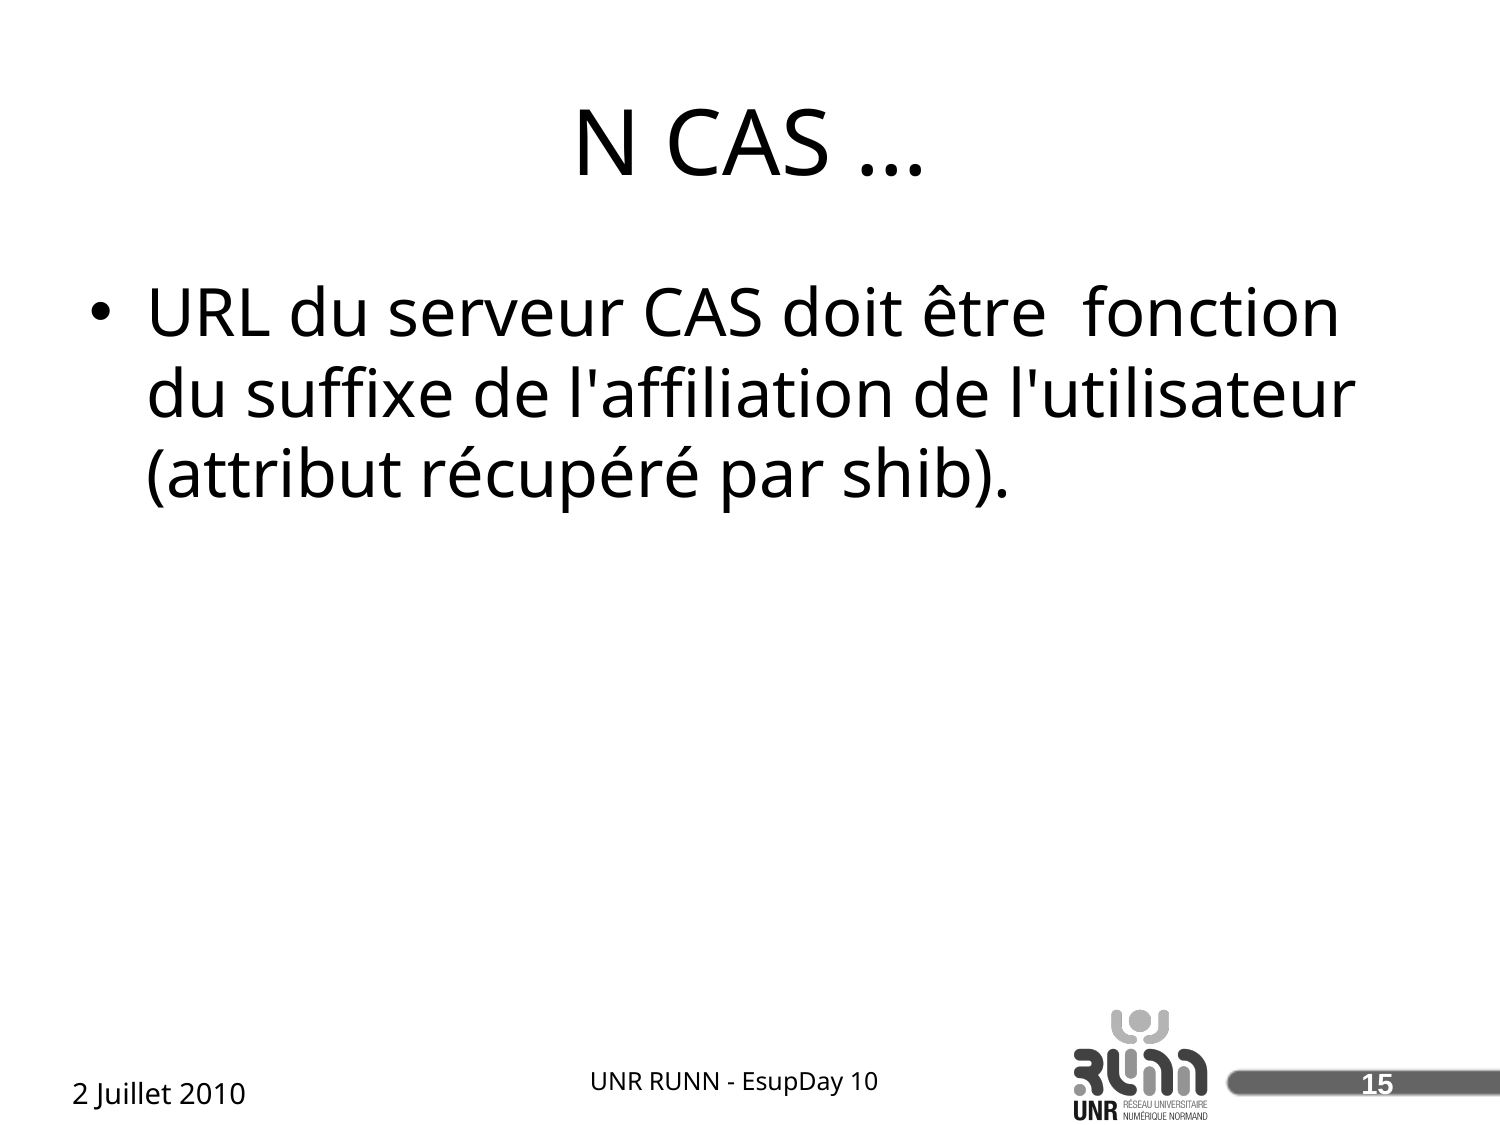

# N CAS ...
URL du serveur CAS doit être fonction du suffixe de l'affiliation de l'utilisateur (attribut récupéré par shib).
UNR RUNN - EsupDay 10
2 Juillet 2010